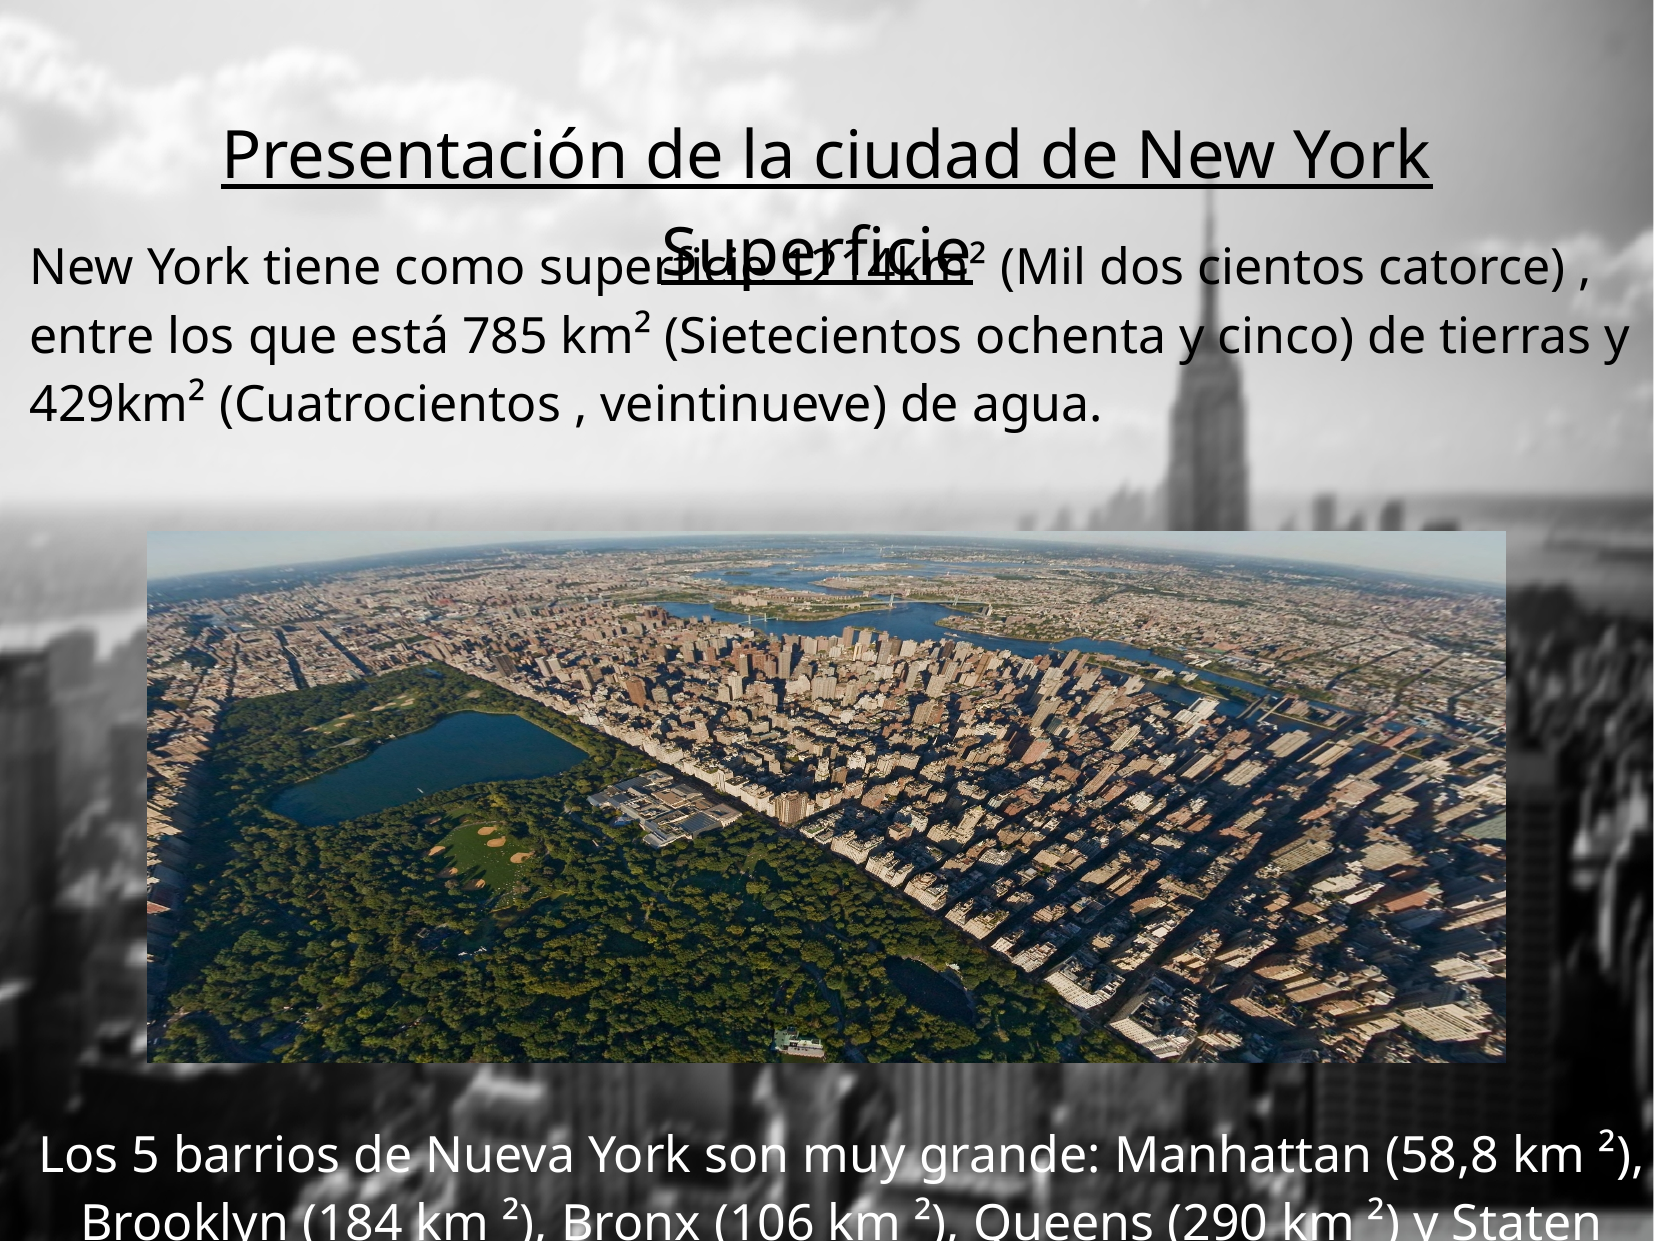

# Presentación de la ciudad de New York
New York tiene como superficie 1214km² (Mil dos cientos catorce) , entre los que está 785 km² (Sietecientos ochenta y cinco) de tierras y 429km² (Cuatrocientos , veintinueve) de agua.
Los 5 barrios de Nueva York son muy grande: Manhattan (58,8 km ²), Brooklyn (184 km ²), Bronx (106 km ²), Queens (290 km ²) y Staten Island (148 km ²).
Superficie